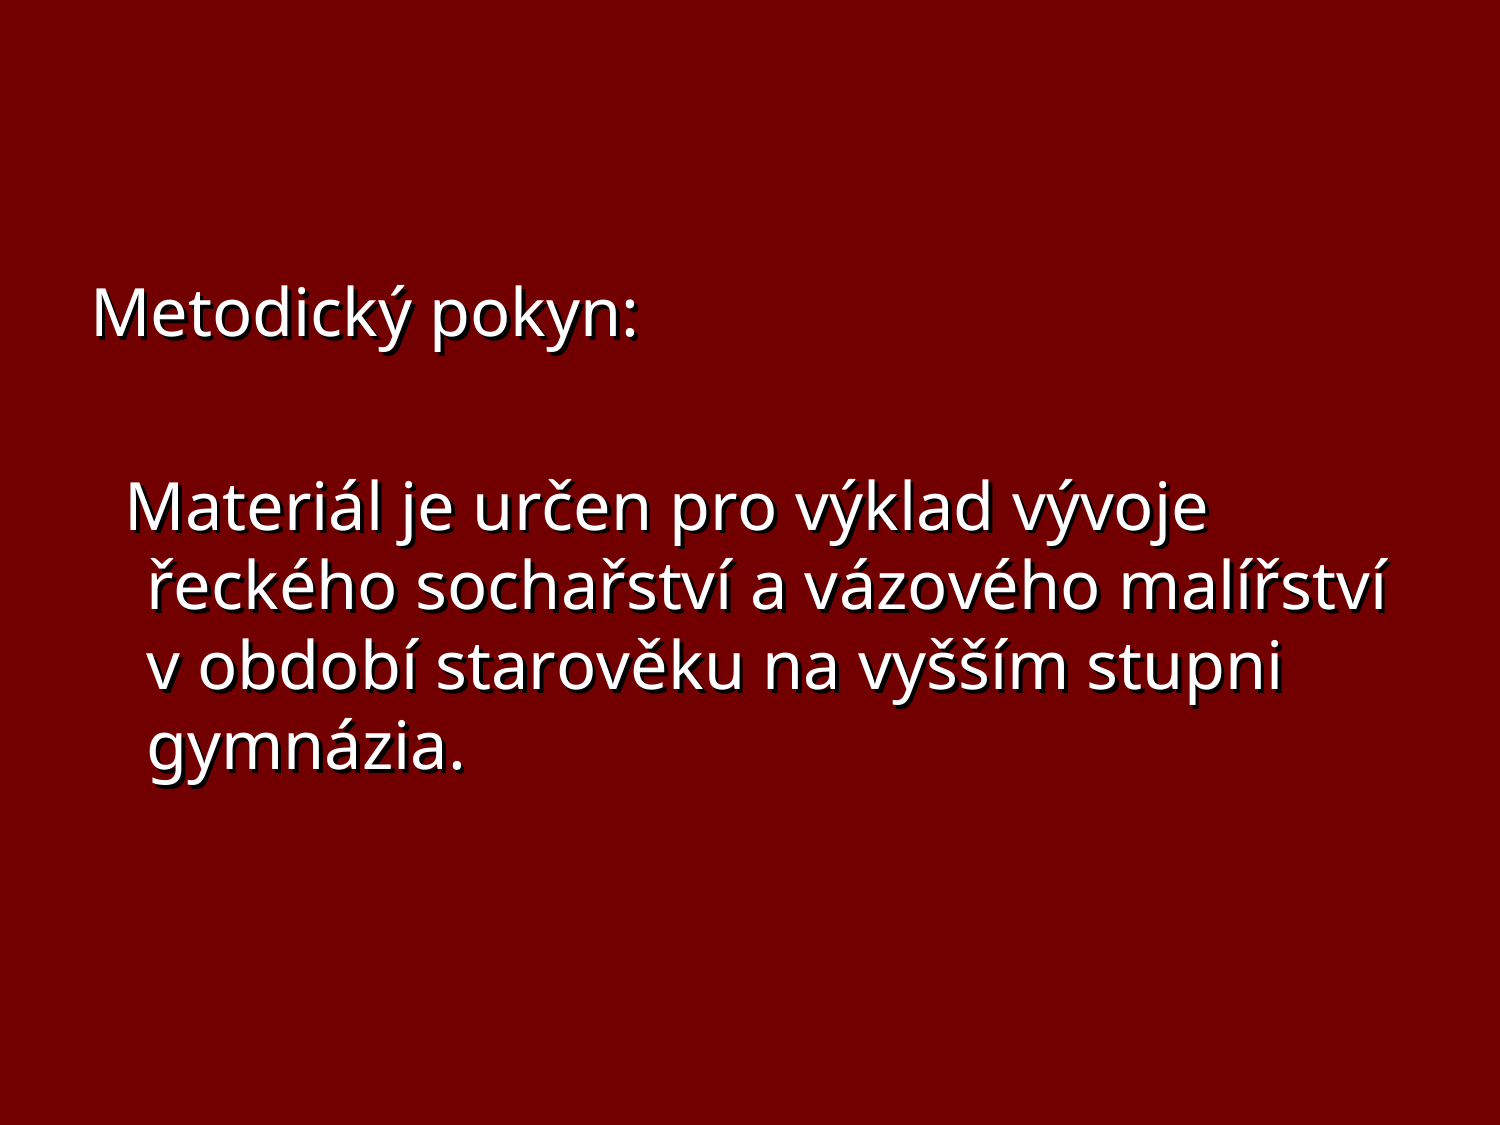

# Metodický pokyn:
 Materiál je určen pro výklad vývoje řeckého sochařství a vázového malířství
v období starověku na vyšším stupni gymnázia.